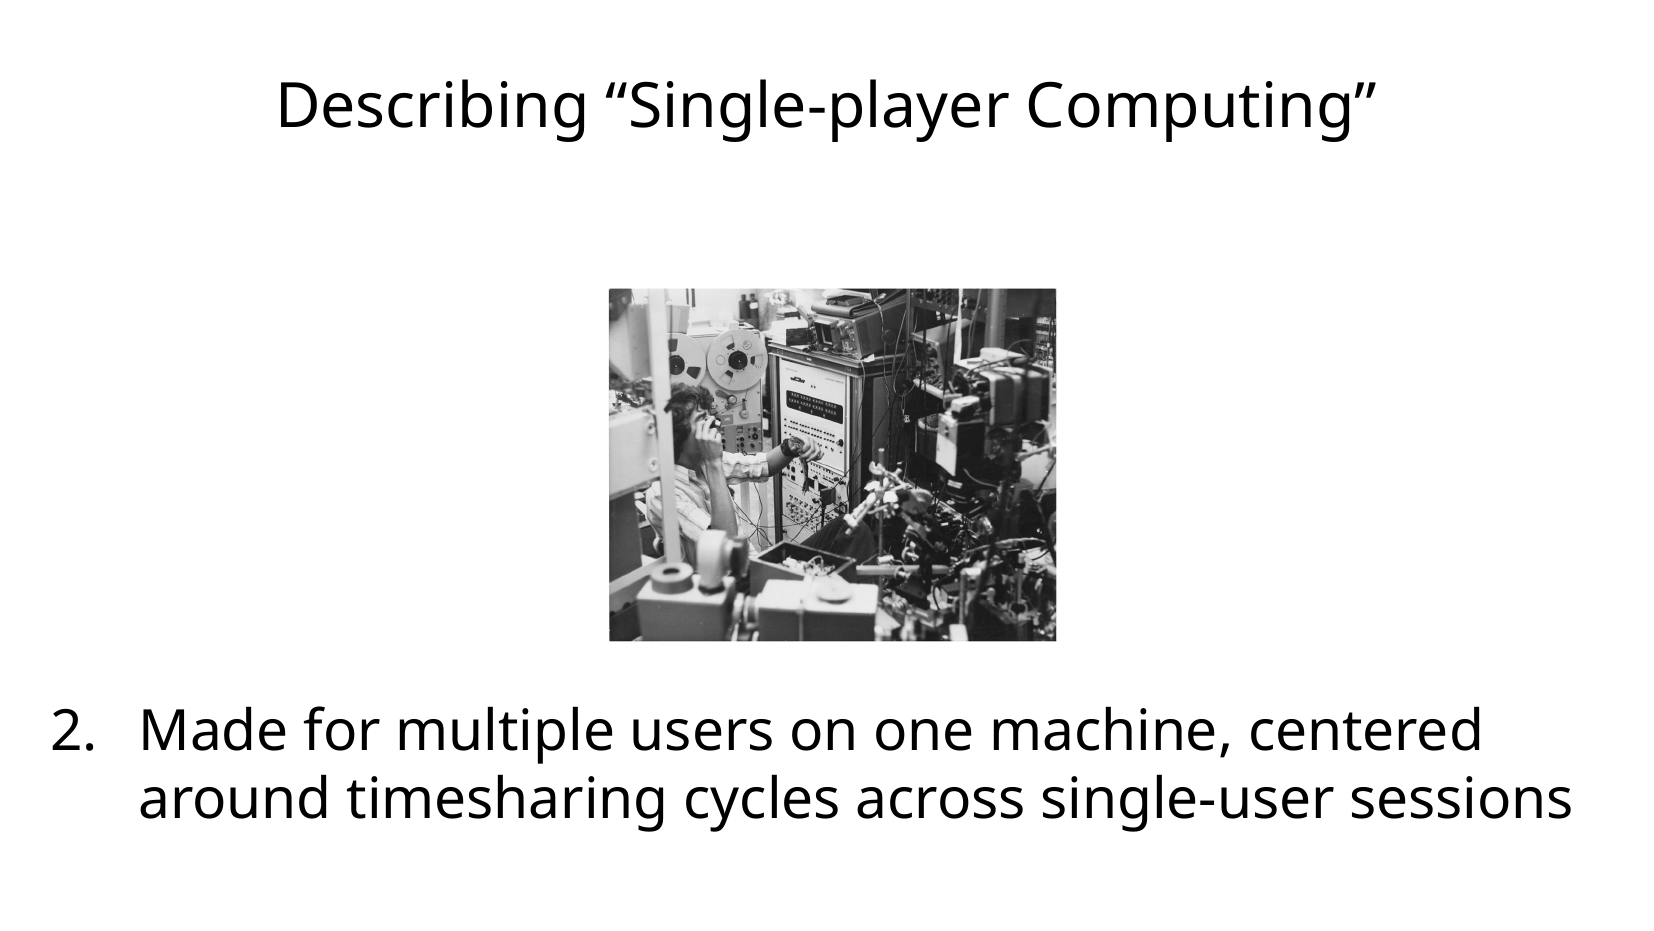

# Describing “Single-player Computing”
Made for multiple users on one machine, centered around timesharing cycles across single-user sessions